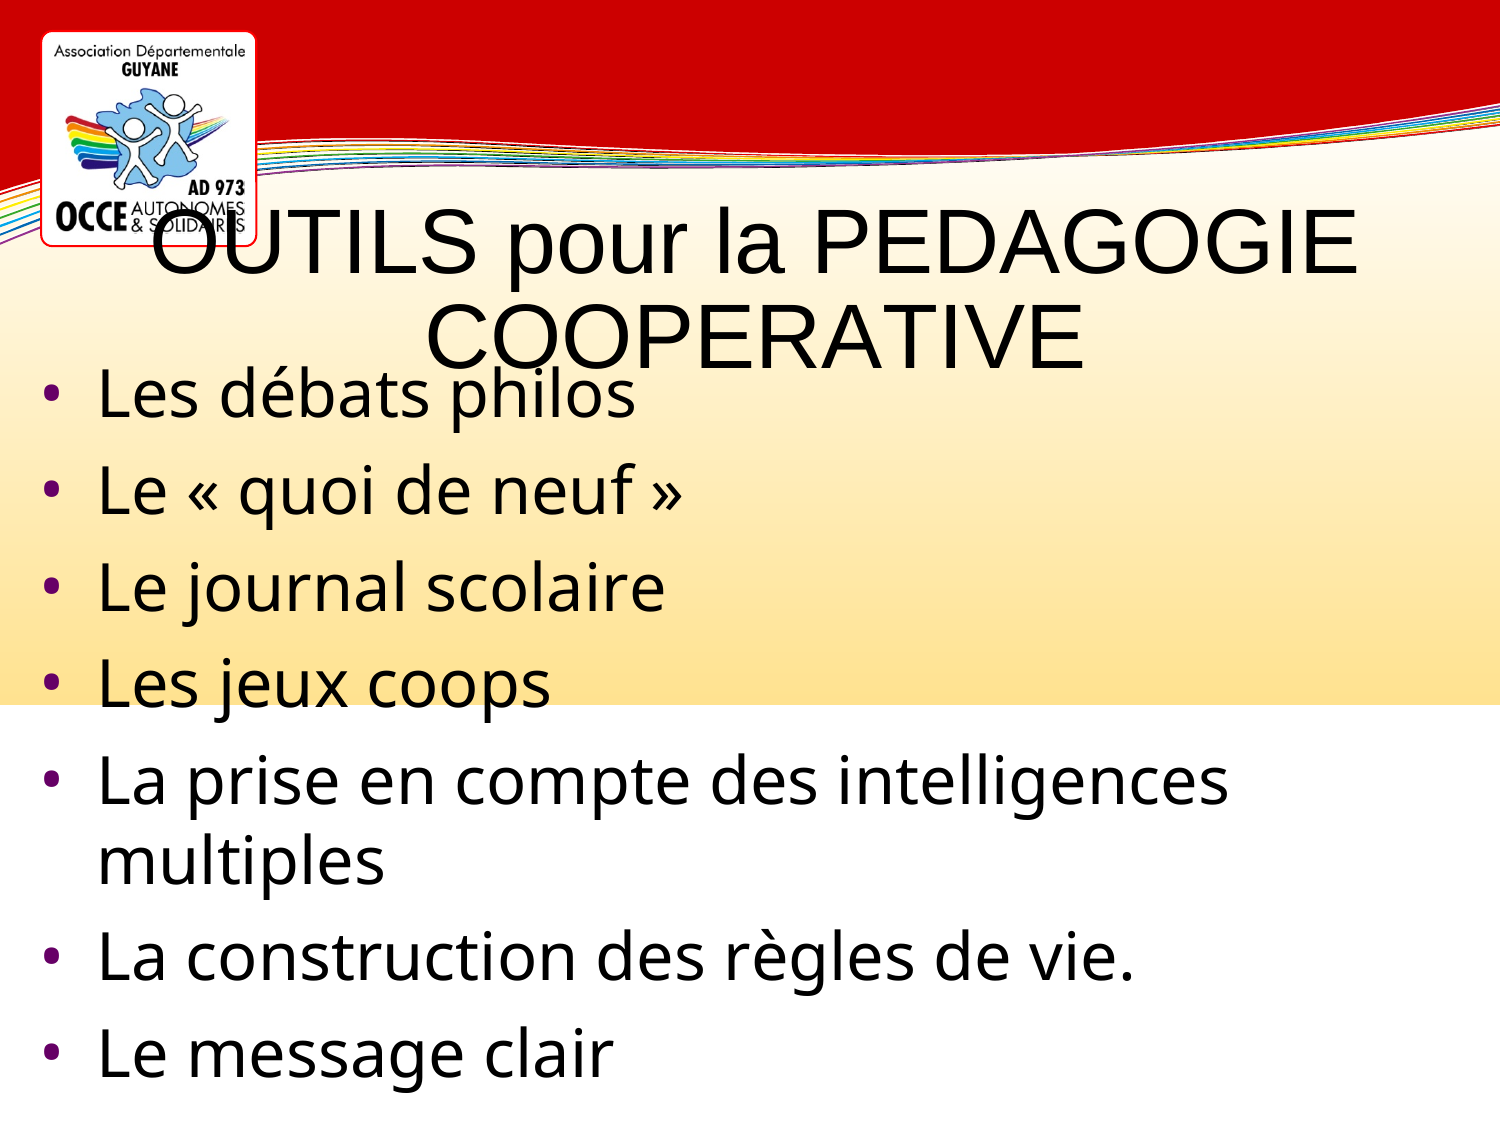

OUTILS pour la PEDAGOGIE COOPERATIVE
# Les débats philos
Le « quoi de neuf »
Le journal scolaire
Les jeux coops
La prise en compte des intelligences multiples
La construction des règles de vie.
Le message clair